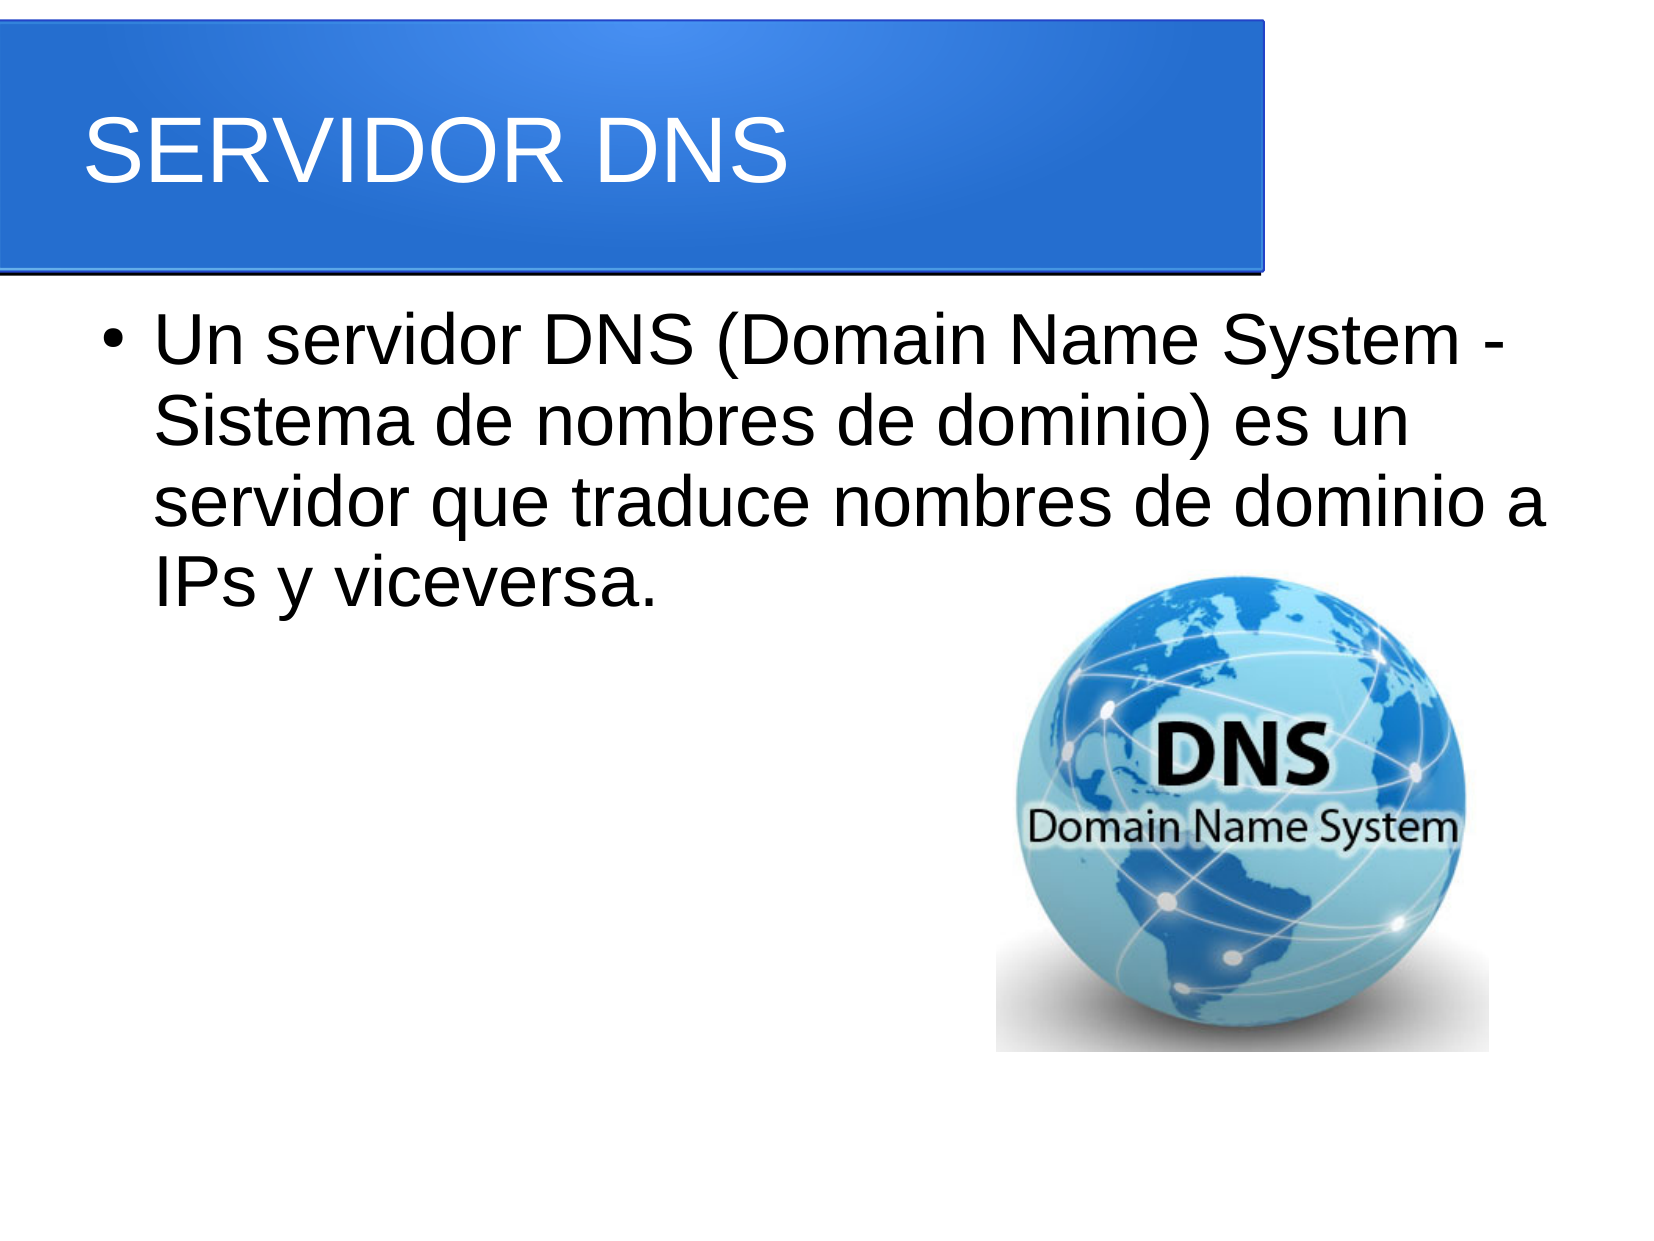

# SERVIDOR DNS
Un servidor DNS (Domain Name System - Sistema de nombres de dominio) es un servidor que traduce nombres de dominio a IPs y viceversa.